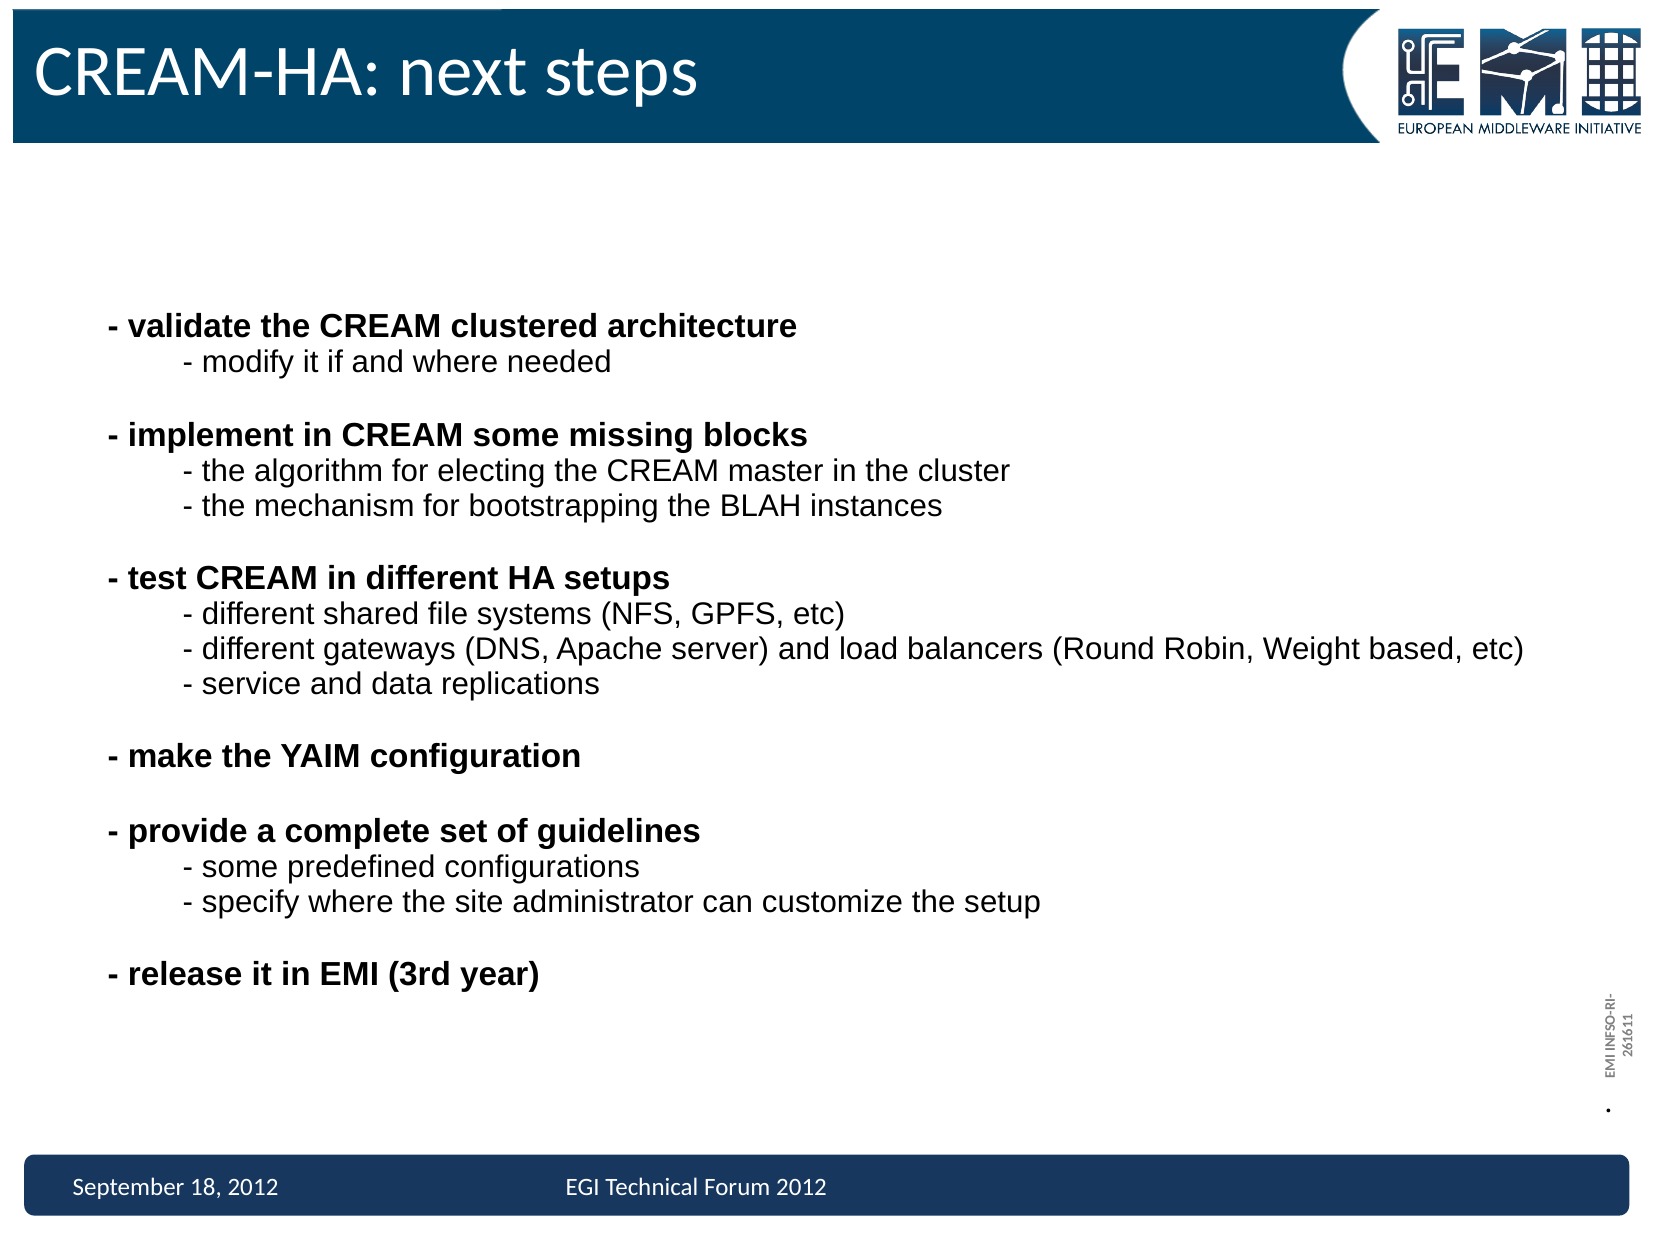

# CREAM-HA: next steps
- validate the CREAM clustered architecture
	- modify it if and where needed
- implement in CREAM some missing blocks
	- the algorithm for electing the CREAM master in the cluster
	- the mechanism for bootstrapping the BLAH instances
- test CREAM in different HA setups
	- different shared file systems (NFS, GPFS, etc)
	- different gateways (DNS, Apache server) and load balancers (Round Robin, Weight based, etc)
	- service and data replications
- make the YAIM configuration
- provide a complete set of guidelines
	- some predefined configurations
	- specify where the site administrator can customize the setup
- release it in EMI (3rd year)